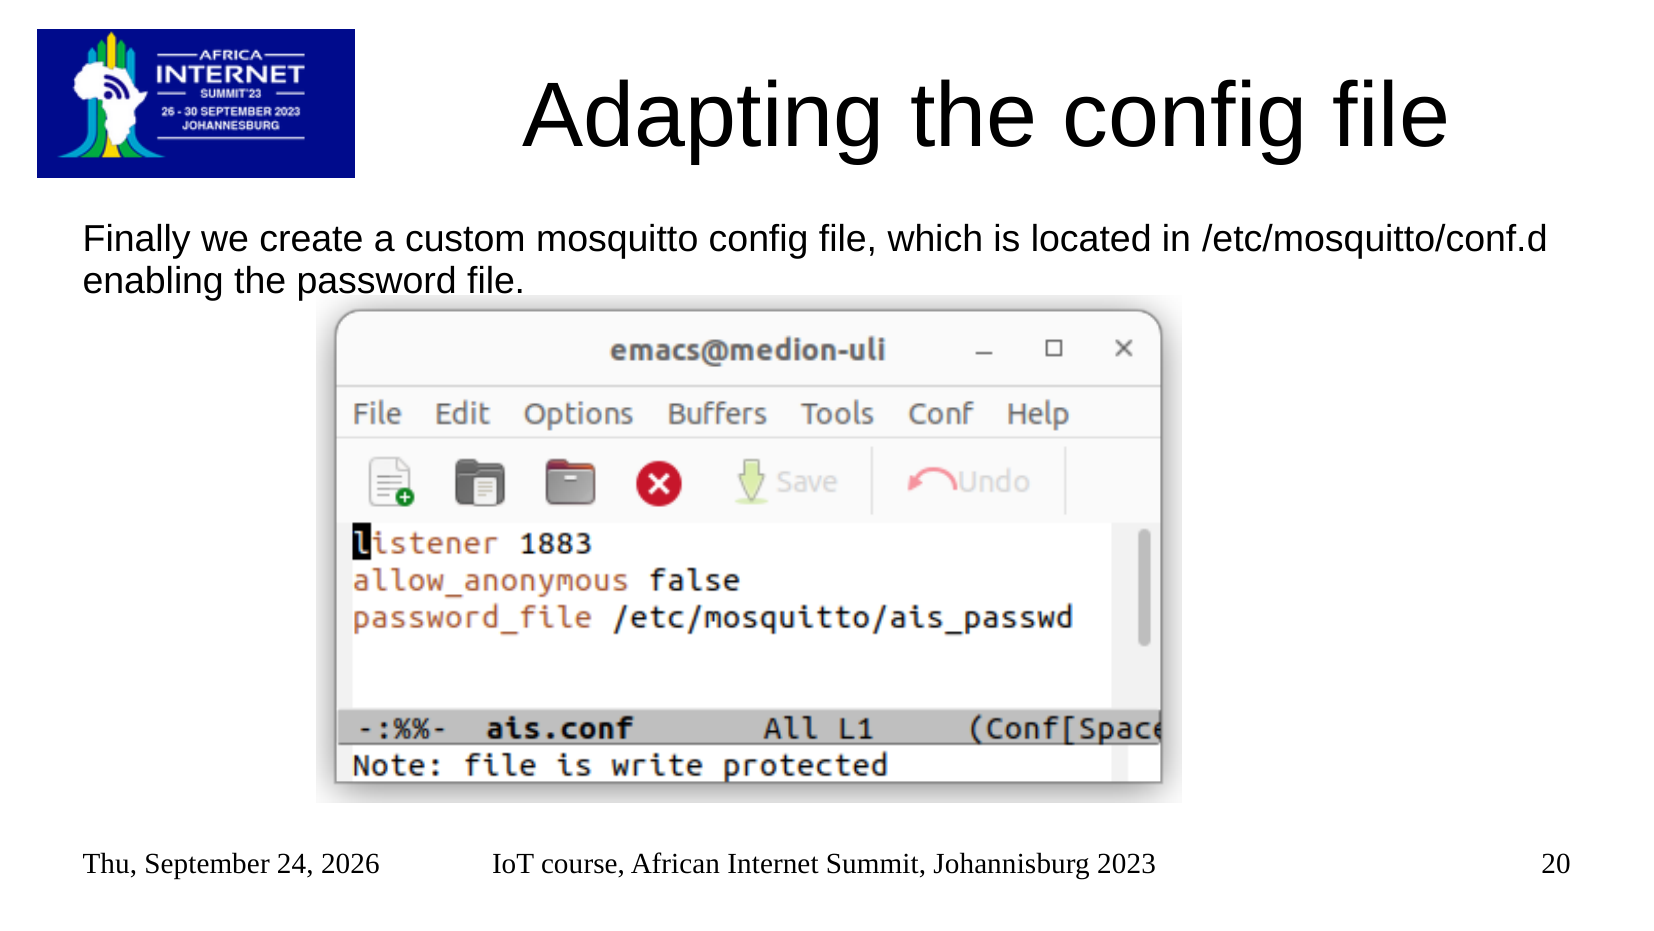

# Adapting the config file
Finally we create a custom mosquitto config file, which is located in /etc/mosquitto/conf.d enabling the password file.
IoT course, African Internet Summit, Johannisburg 2023
20